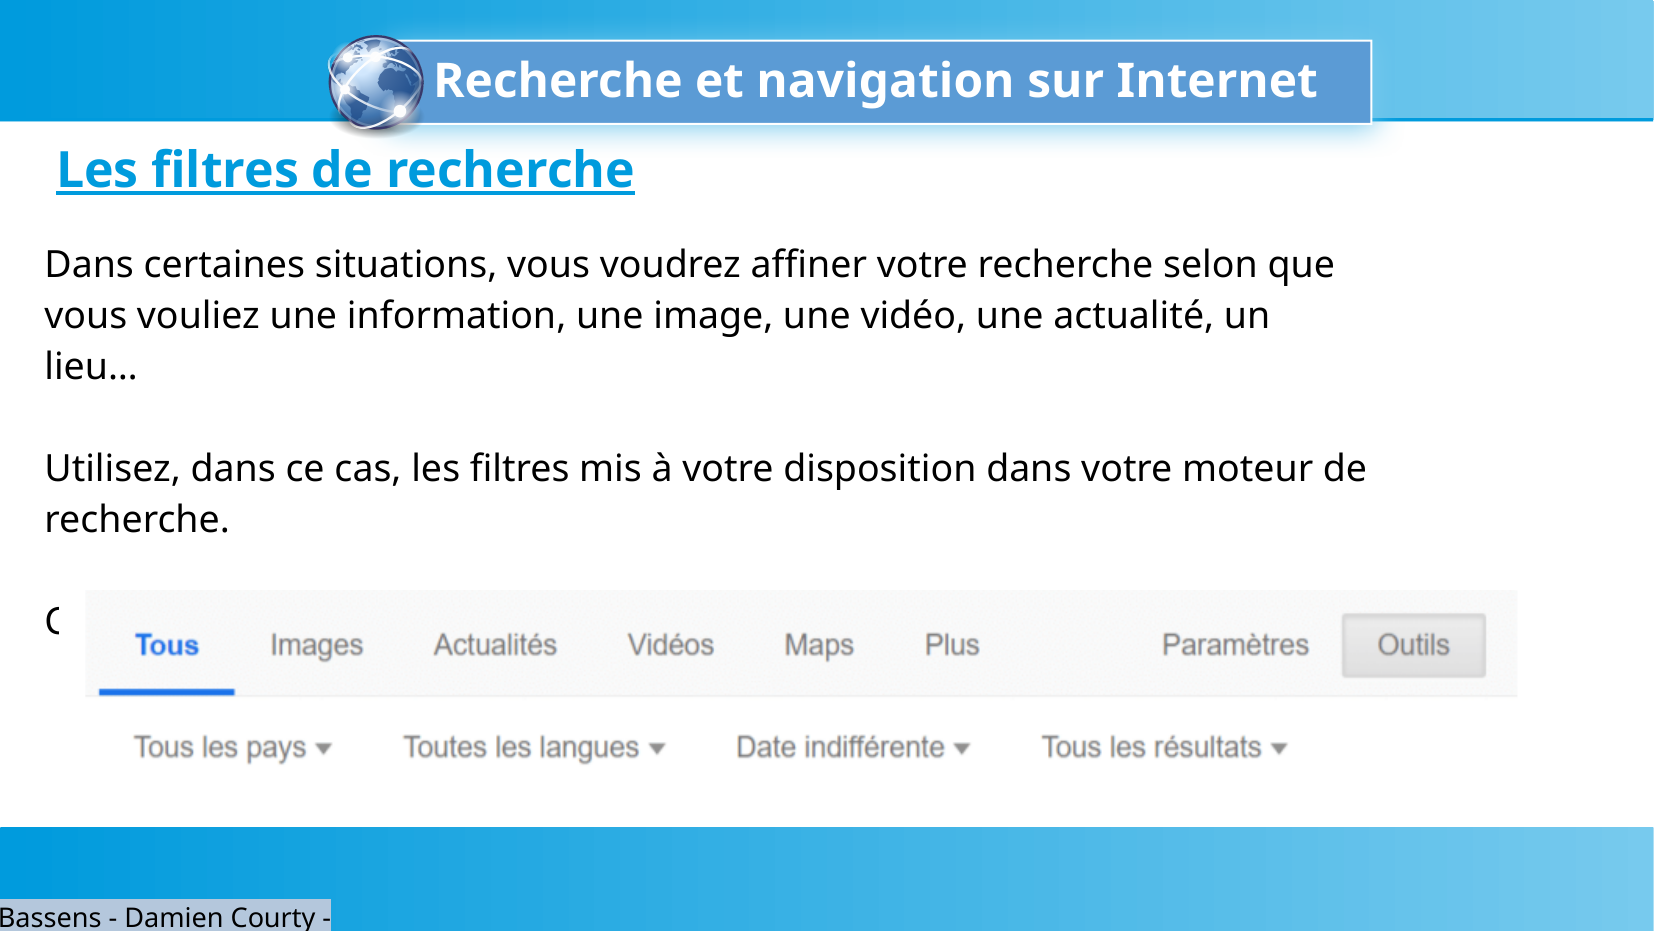

Recherche et navigation sur Internet
Les filtres de recherche
Dans certaines situations, vous voudrez affiner votre recherche selon que vous vouliez une information, une image, une vidéo, une actualité, un lieu…
Utilisez, dans ce cas, les filtres mis à votre disposition dans votre moteur de recherche.
Cliquez sur le bouton qui correspond le mieux à votre recherche.
Bassens - Damien Courty - 2024